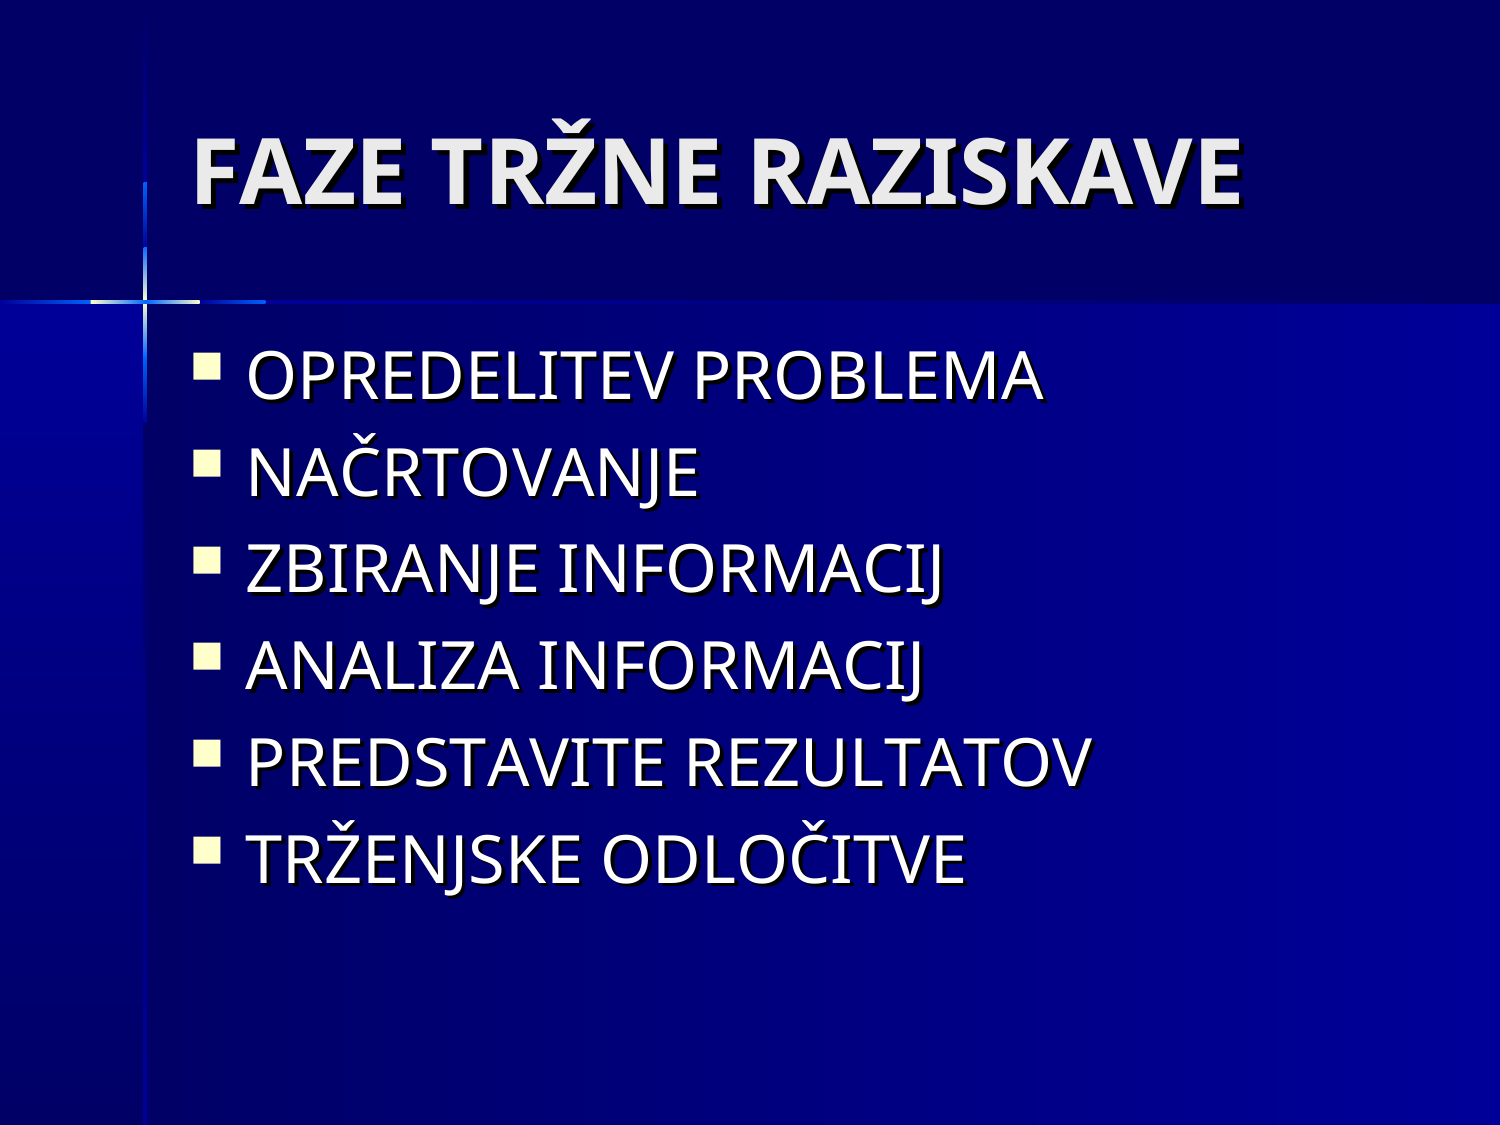

# FAZE TRŽNE RAZISKAVE
OPREDELITEV PROBLEMA
NAČRTOVANJE
ZBIRANJE INFORMACIJ
ANALIZA INFORMACIJ
PREDSTAVITE REZULTATOV
TRŽENJSKE ODLOČITVE